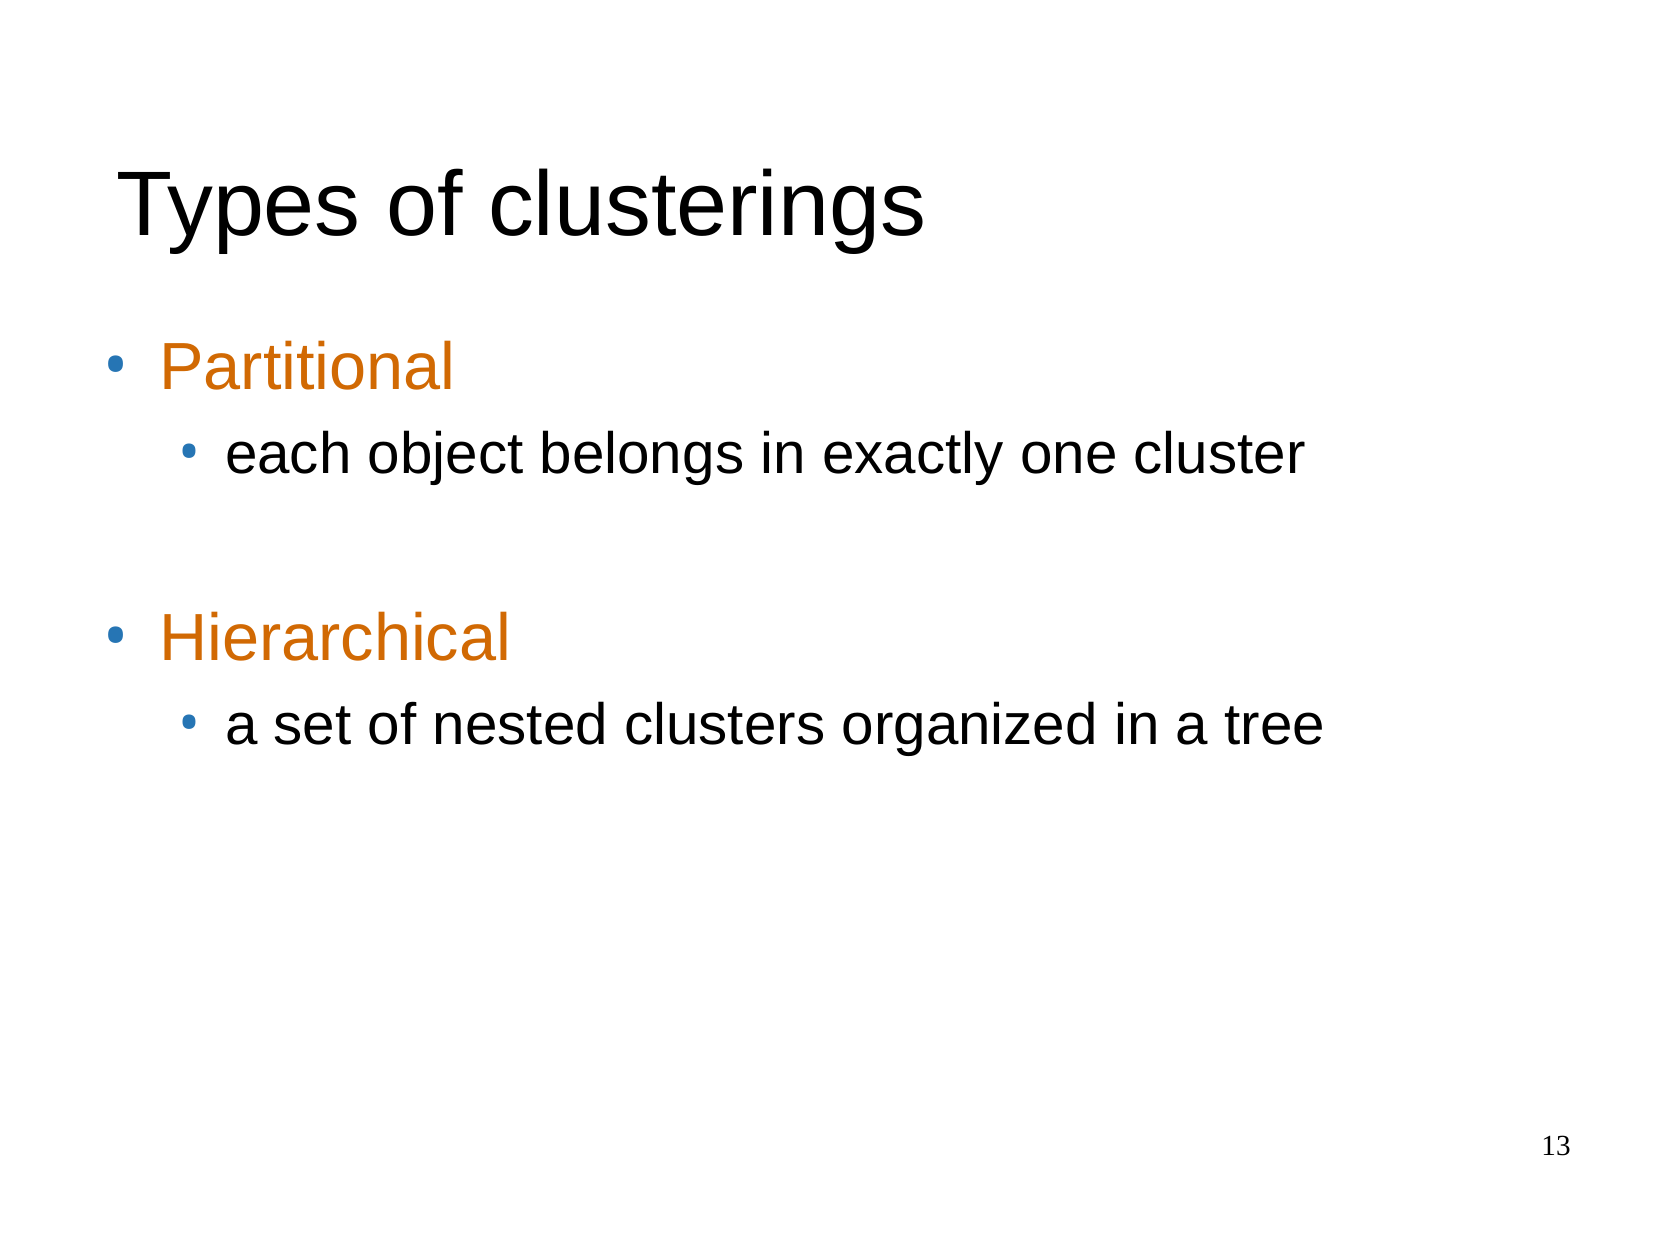

# Types of clusterings
Boston University Slideshow Title Goes Here
Partitional
each object belongs in exactly one cluster
Hierarchical
a set of nested clusters organized in a tree
13